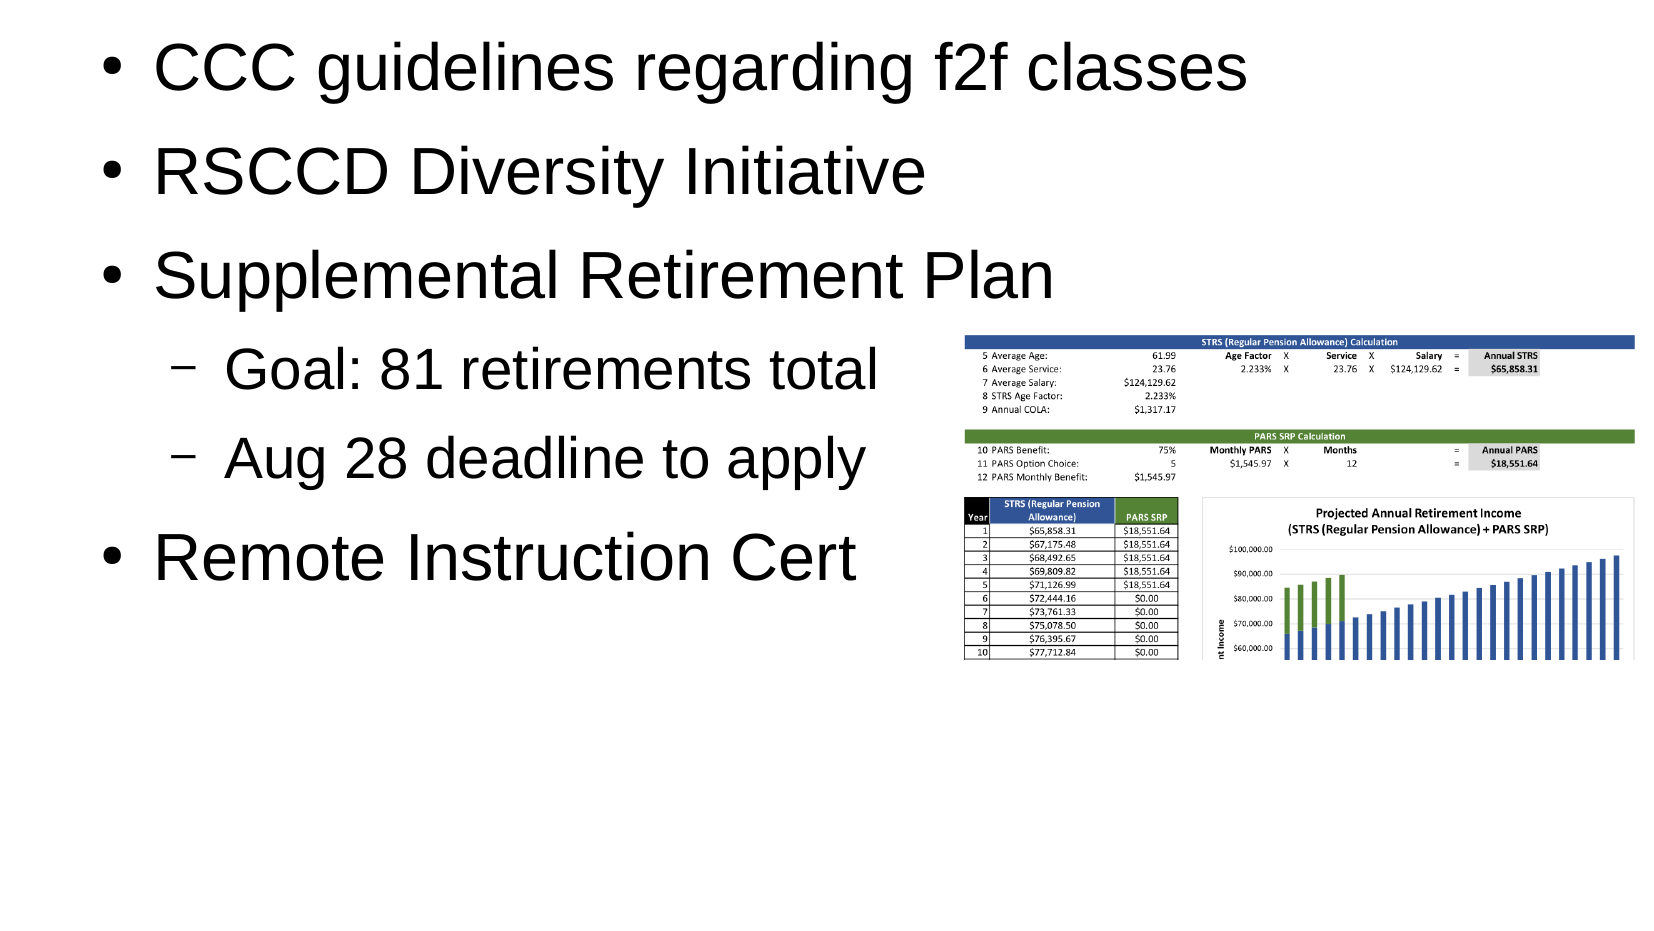

# CCC guidelines regarding f2f classes
RSCCD Diversity Initiative
Supplemental Retirement Plan
Goal: 81 retirements total
Aug 28 deadline to apply
Remote Instruction Cert